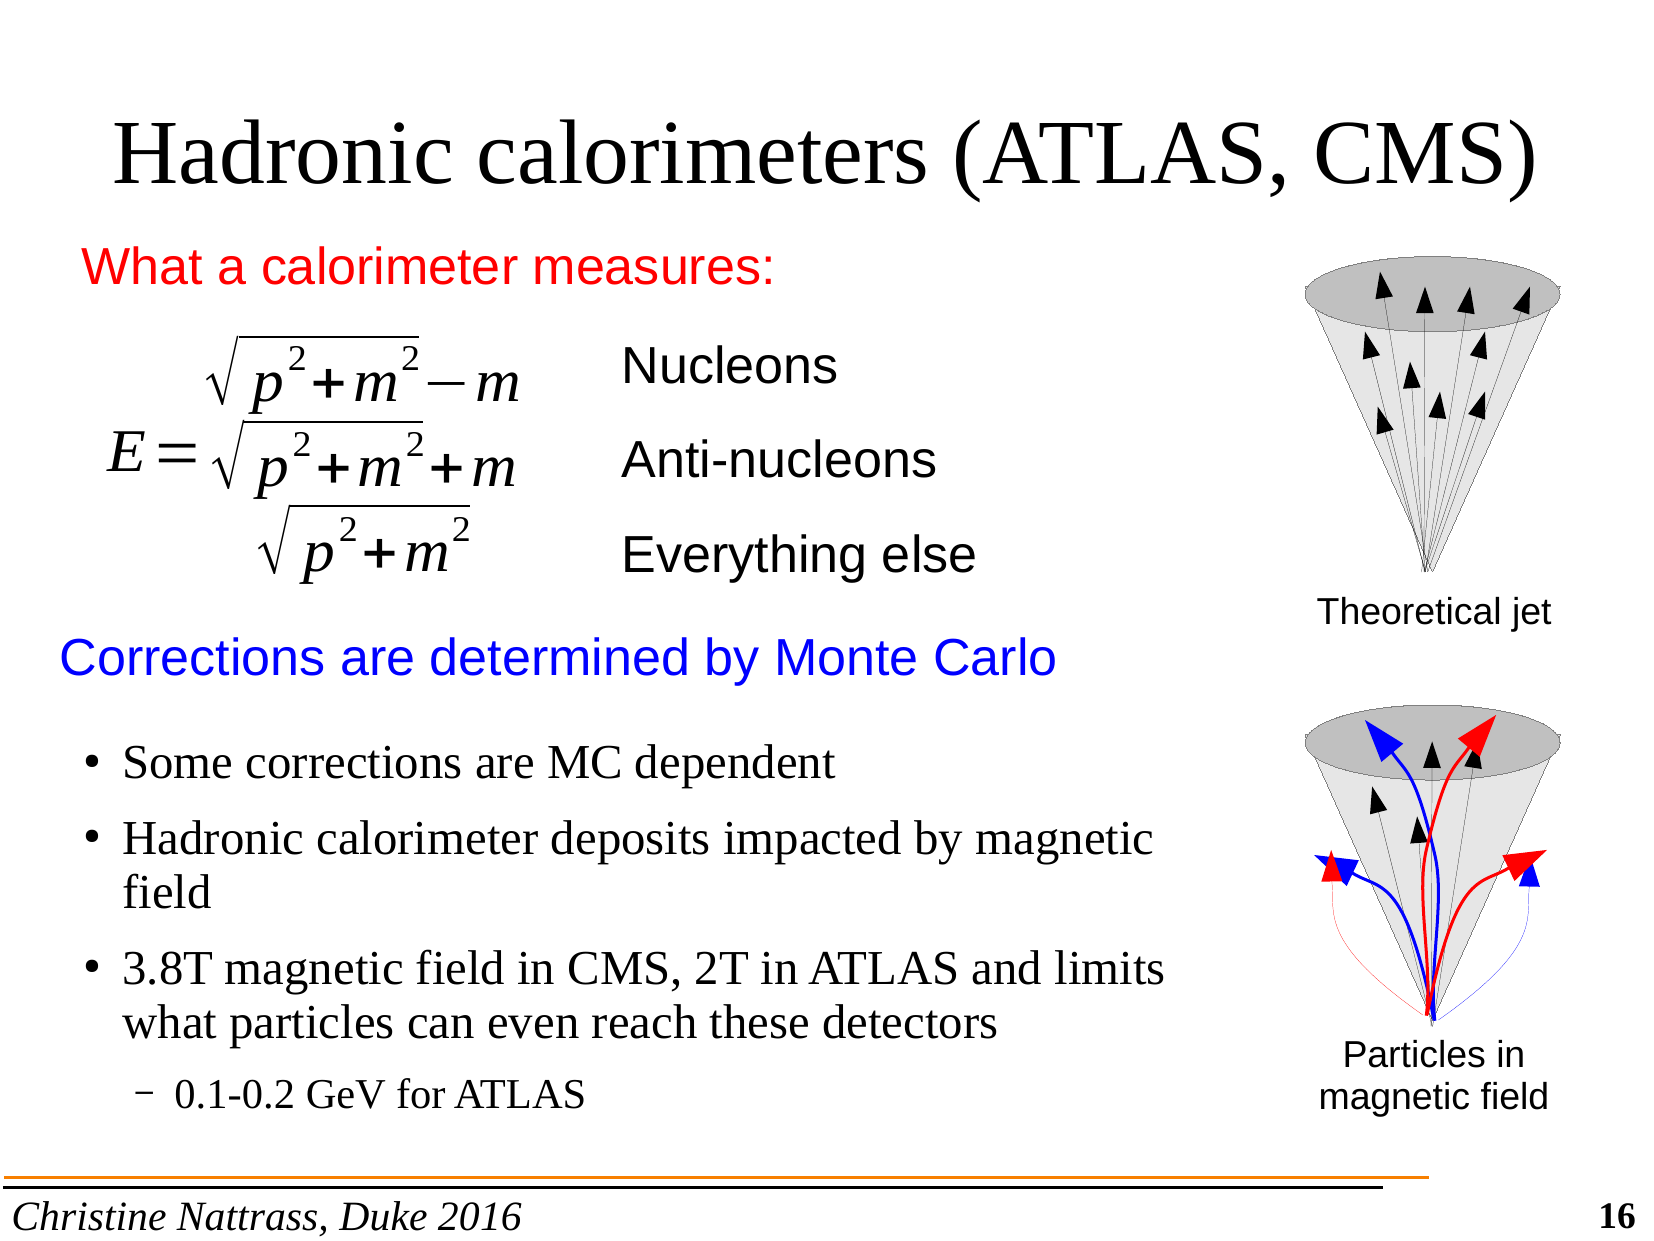

# Hadronic calorimeters (ATLAS, CMS)
What a calorimeter measures:
Nucleons
Anti-nucleons
Everything else
Corrections are determined by Monte Carlo
Theoretical jet
Some corrections are MC dependent
Hadronic calorimeter deposits impacted by magnetic field
3.8T magnetic field in CMS, 2T in ATLAS and limits what particles can even reach these detectors
0.1-0.2 GeV for ATLAS
Particles in magnetic field